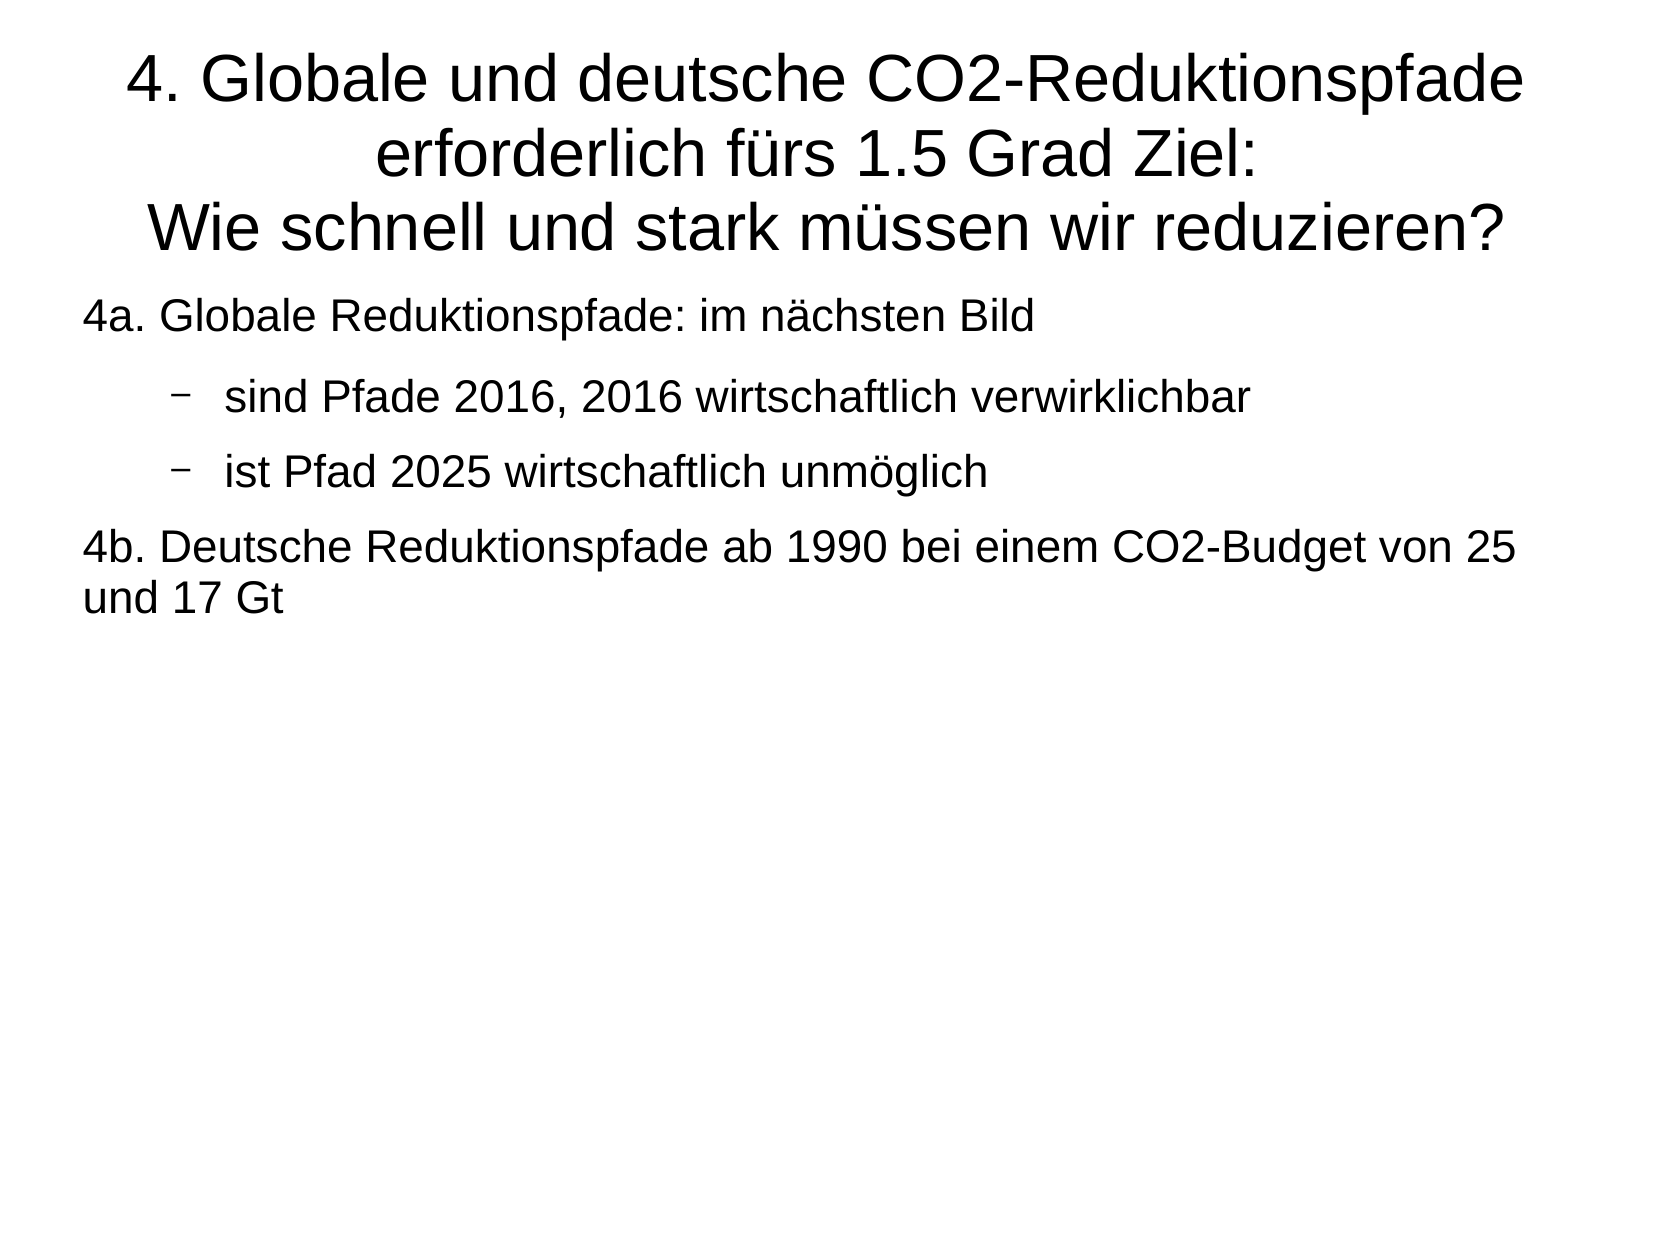

# 4. Globale und deutsche CO2-Reduktionspfade erforderlich fürs 1.5 Grad Ziel: Wie schnell und stark müssen wir reduzieren?
4a. Globale Reduktionspfade: im nächsten Bild
sind Pfade 2016, 2016 wirtschaftlich verwirklichbar
ist Pfad 2025 wirtschaftlich unmöglich
4b. Deutsche Reduktionspfade ab 1990 bei einem CO2-Budget von 25 und 17 Gt